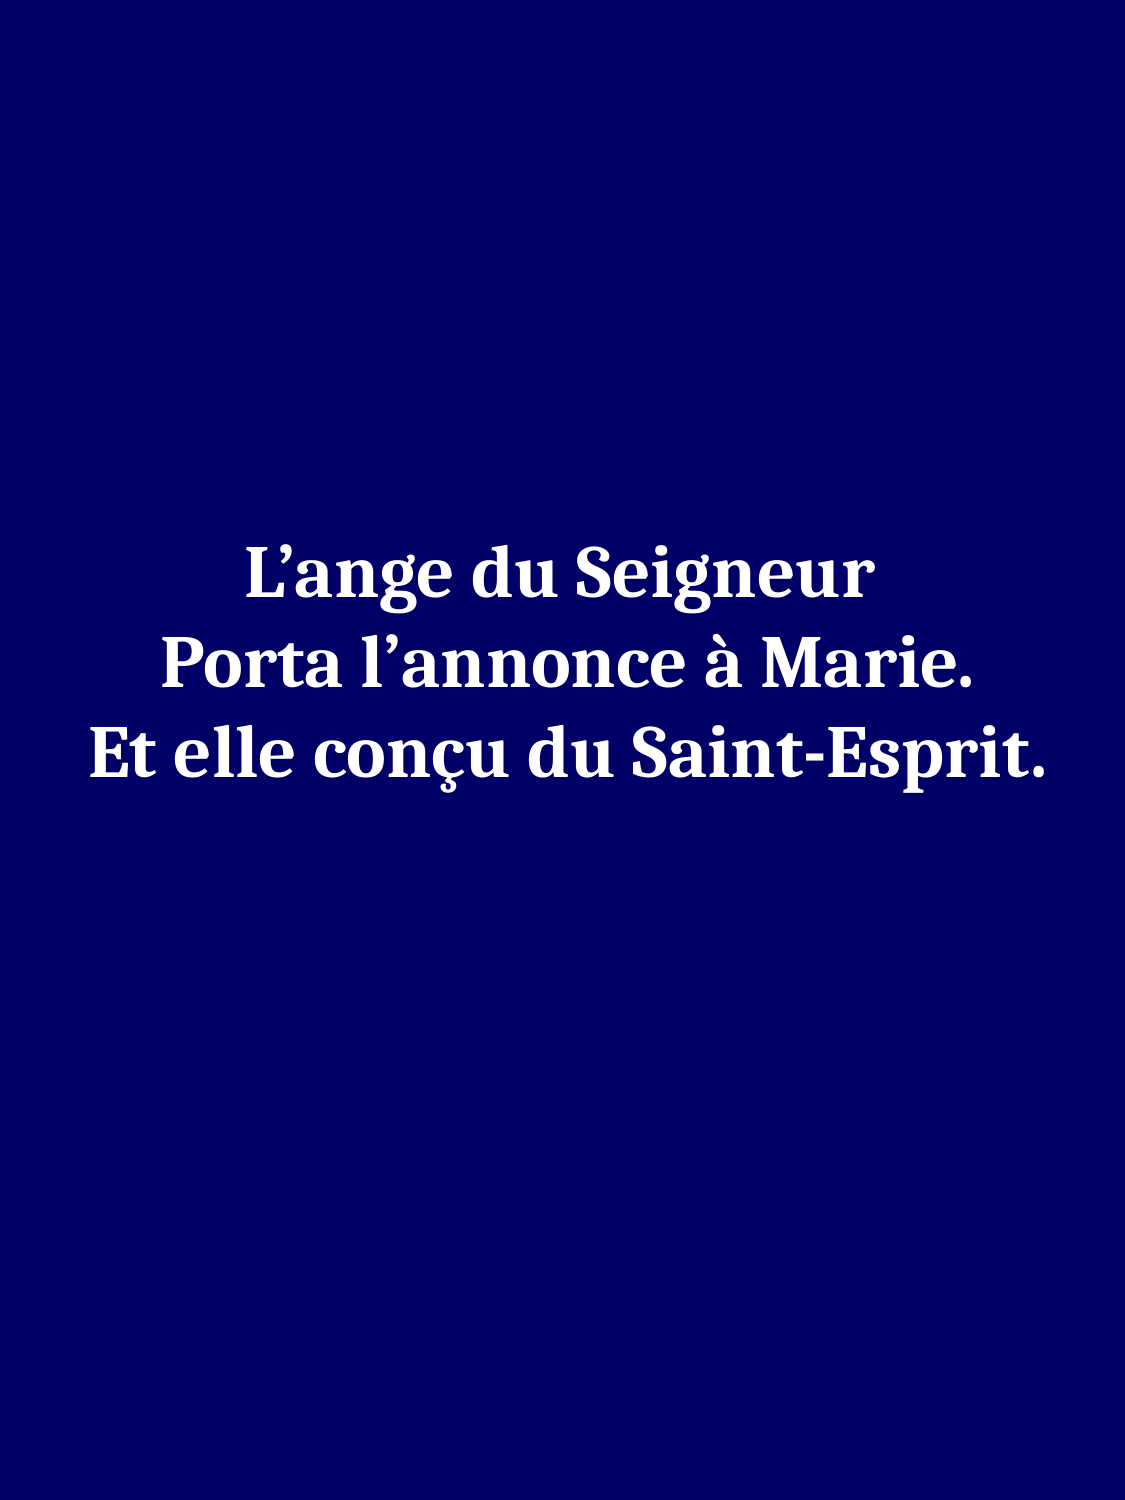

L’ange du Seigneur
Porta l’annonce à Marie.
Et elle conçu du Saint-Esprit.